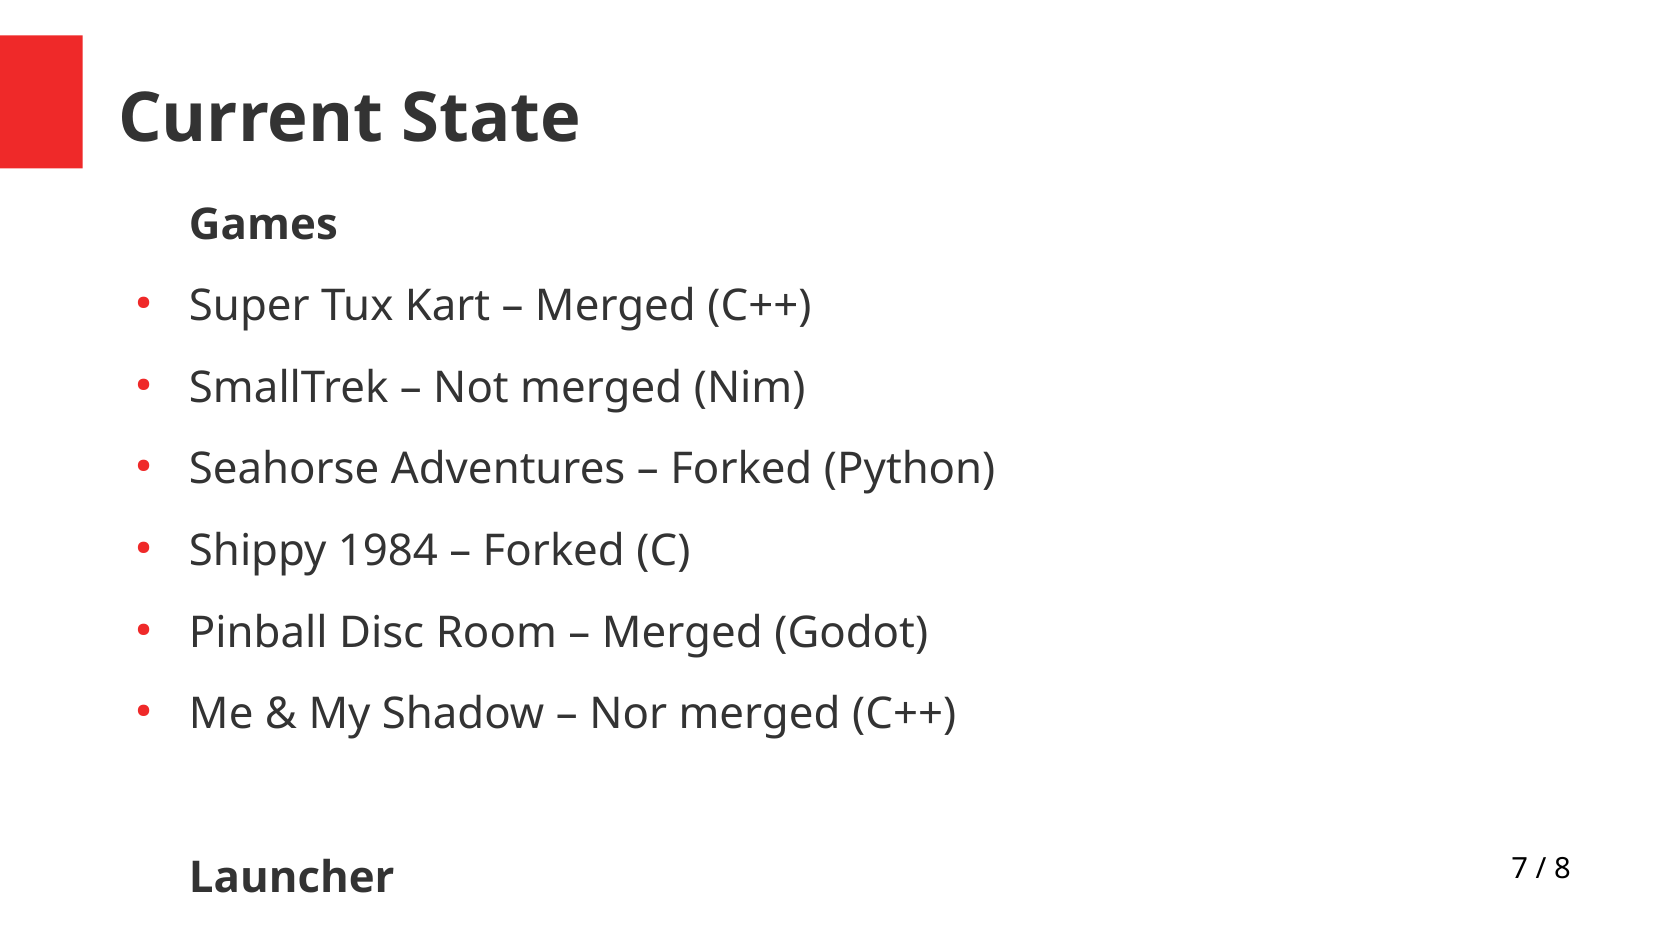

# Current State
Games
Super Tux Kart – Merged (C++)
SmallTrek – Not merged (Nim)
Seahorse Adventures – Forked (Python)
Shippy 1984 – Forked (C)
Pinball Disc Room – Merged (Godot)
Me & My Shadow – Nor merged (C++)
Launcher
Game Hub – Not merged (Vala
7